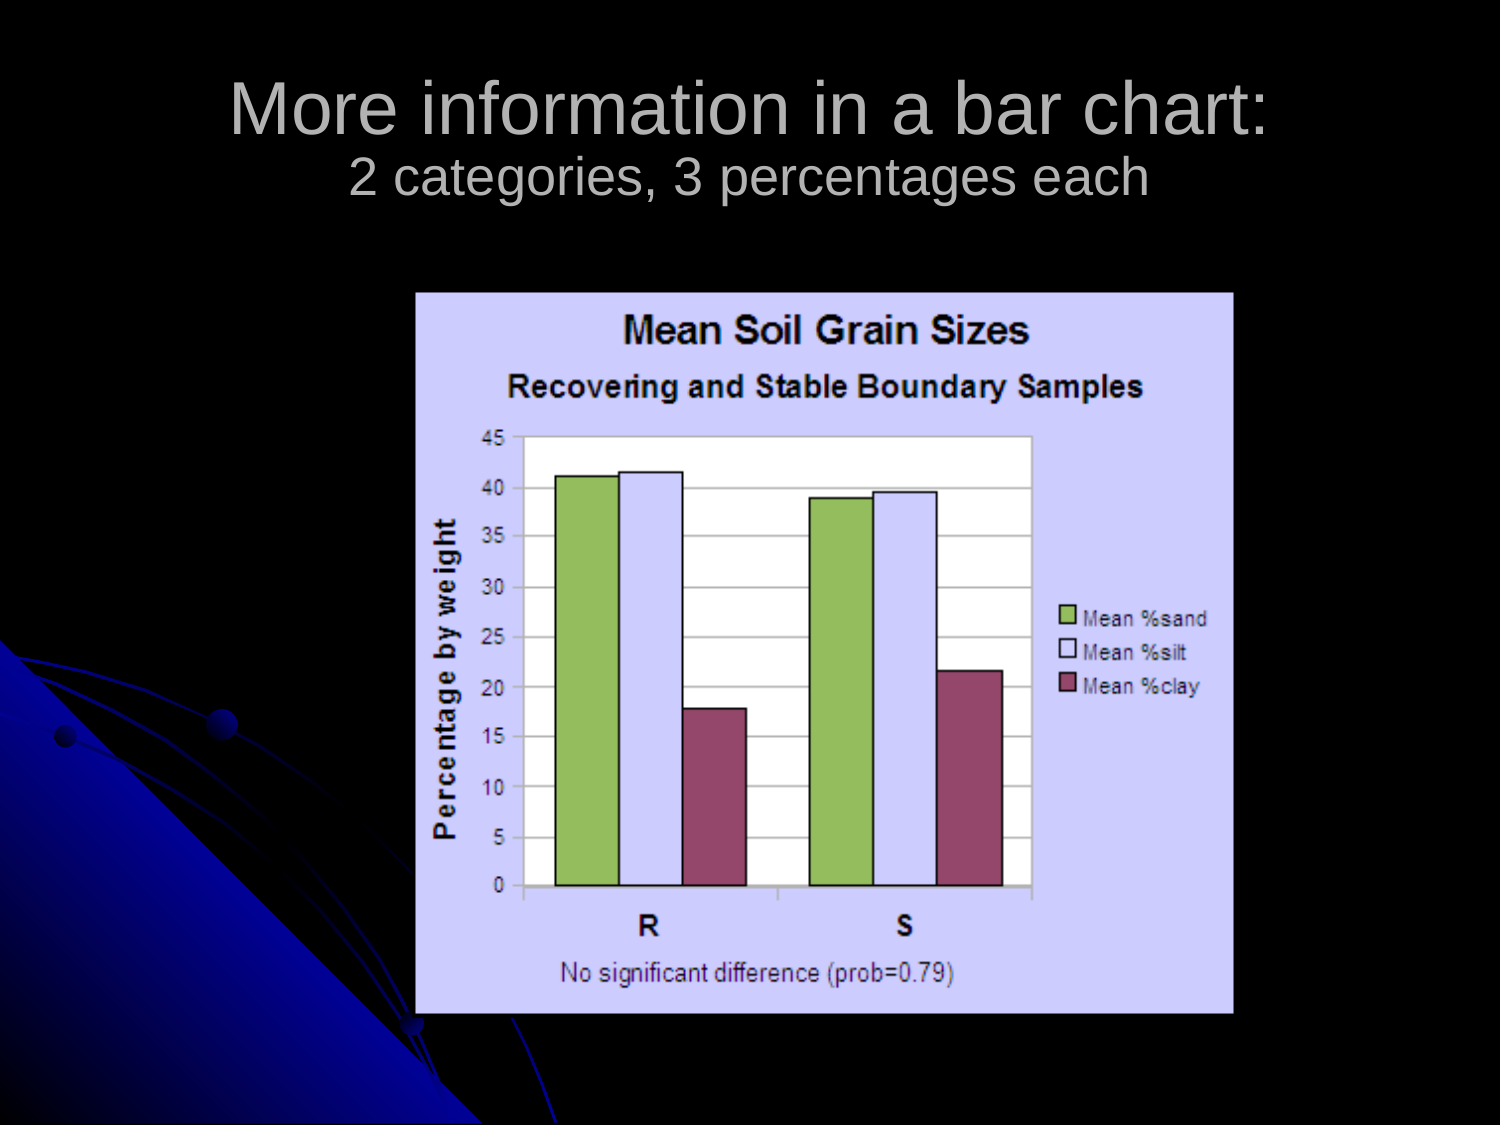

# More information in a bar chart: 2 categories, 3 percentages each